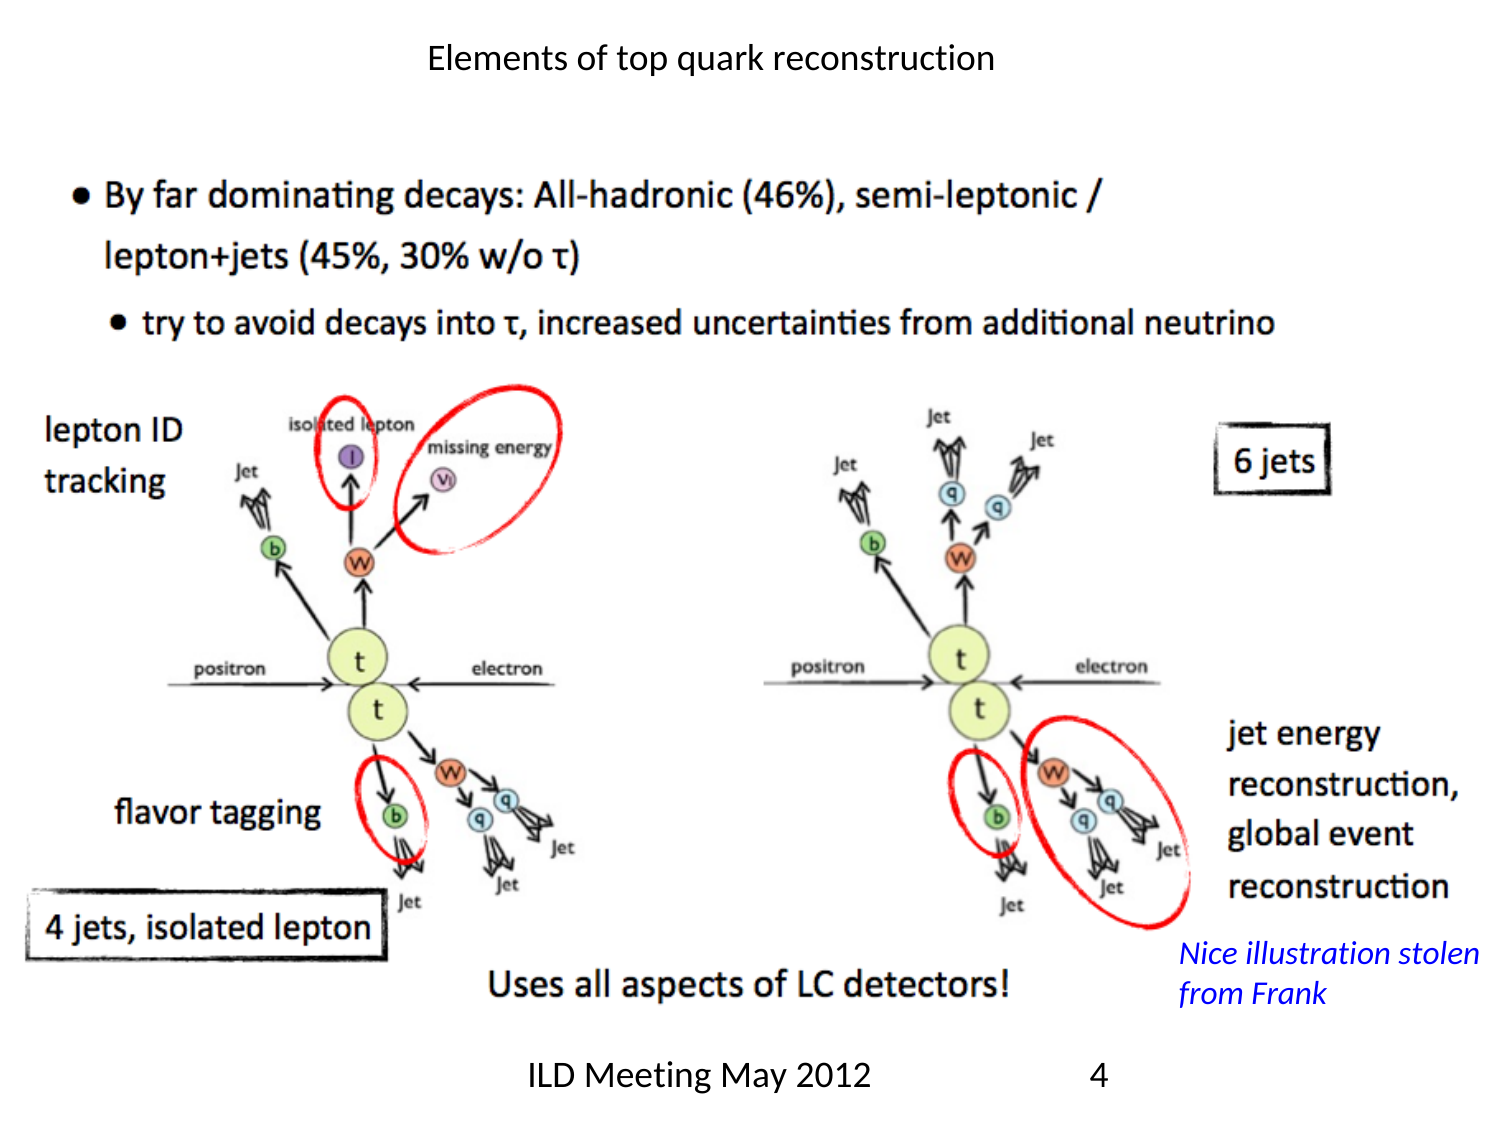

Elements of top quark reconstruction
Nice illustration stolen
from Frank
4
ILD Meeting May 2012